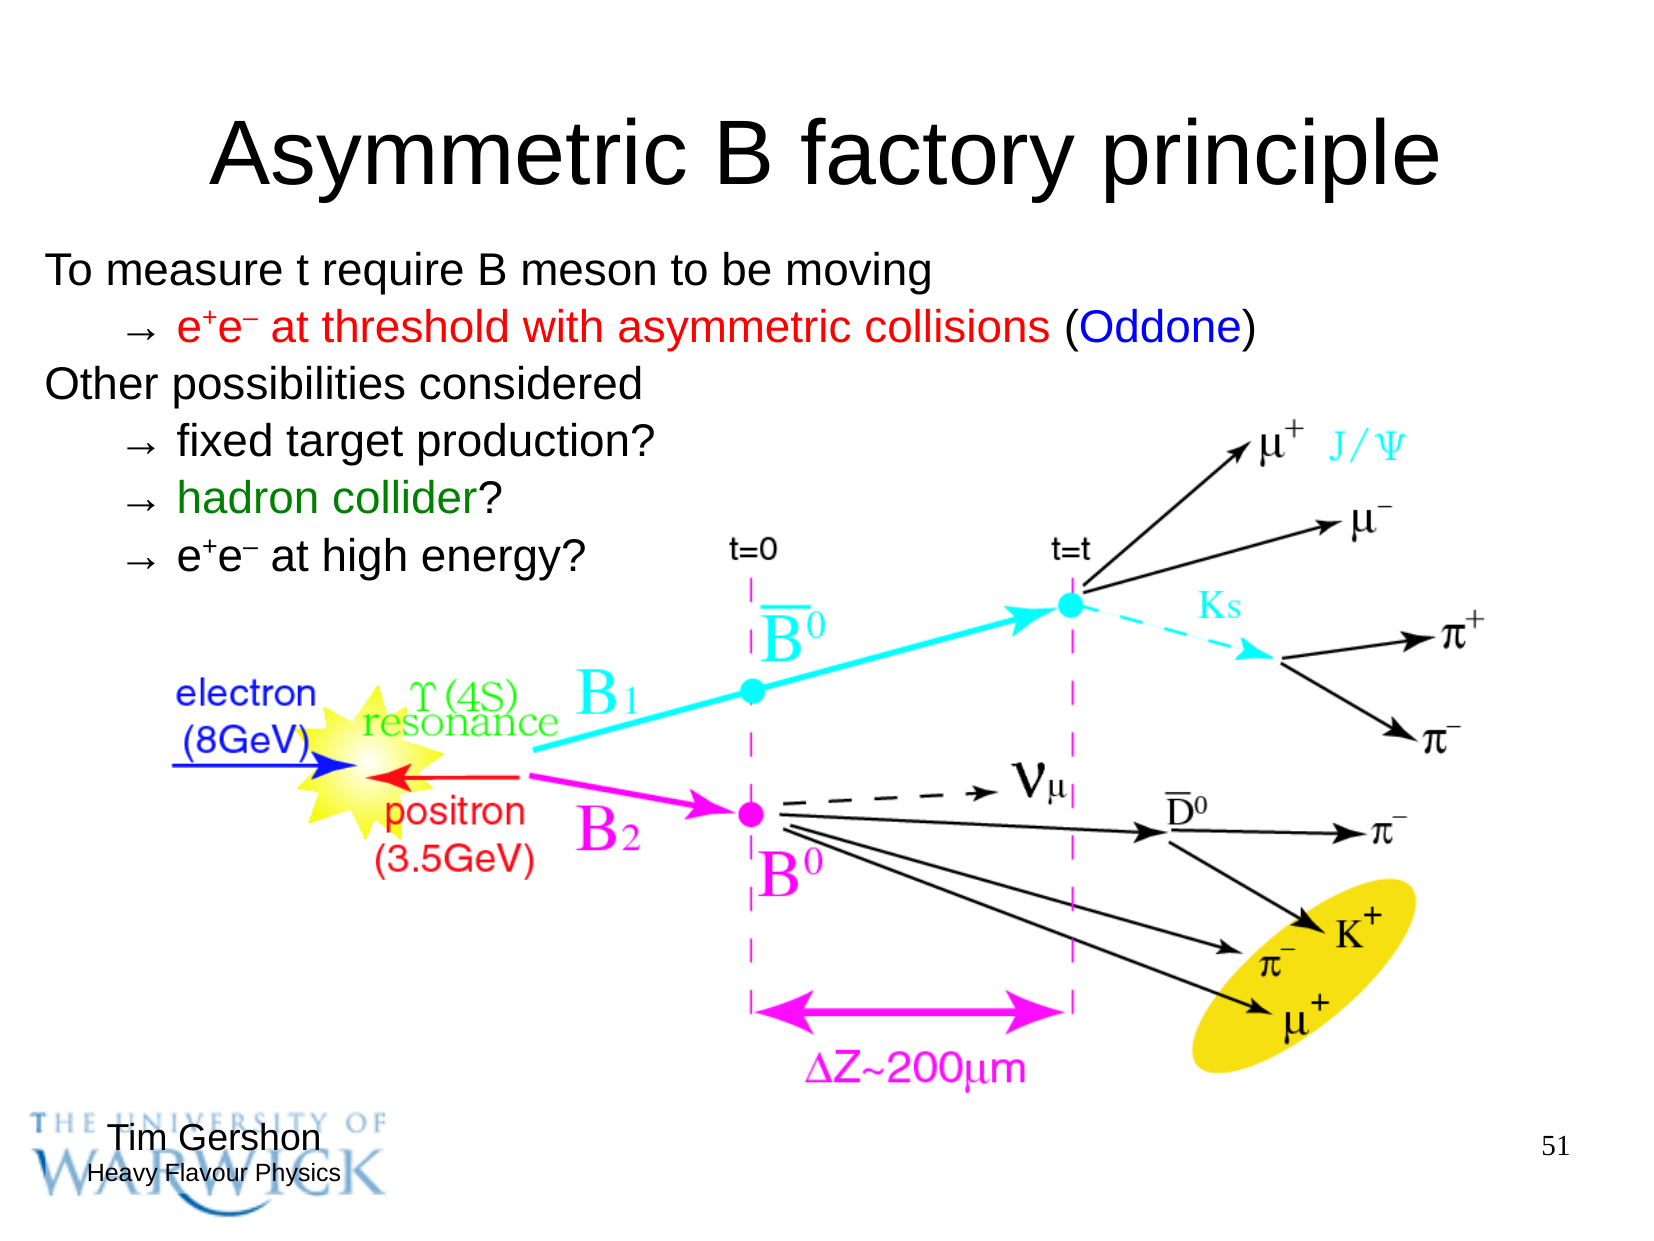

# Asymmetric B factory principle
To measure t require B meson to be moving
	→ e+e– at threshold with asymmetric collisions (Oddone)
Other possibilities considered
	→ fixed target production?
	→ hadron collider?
	→ e+e– at high energy?
Tim Gershon
Heavy Flavour Physics
51